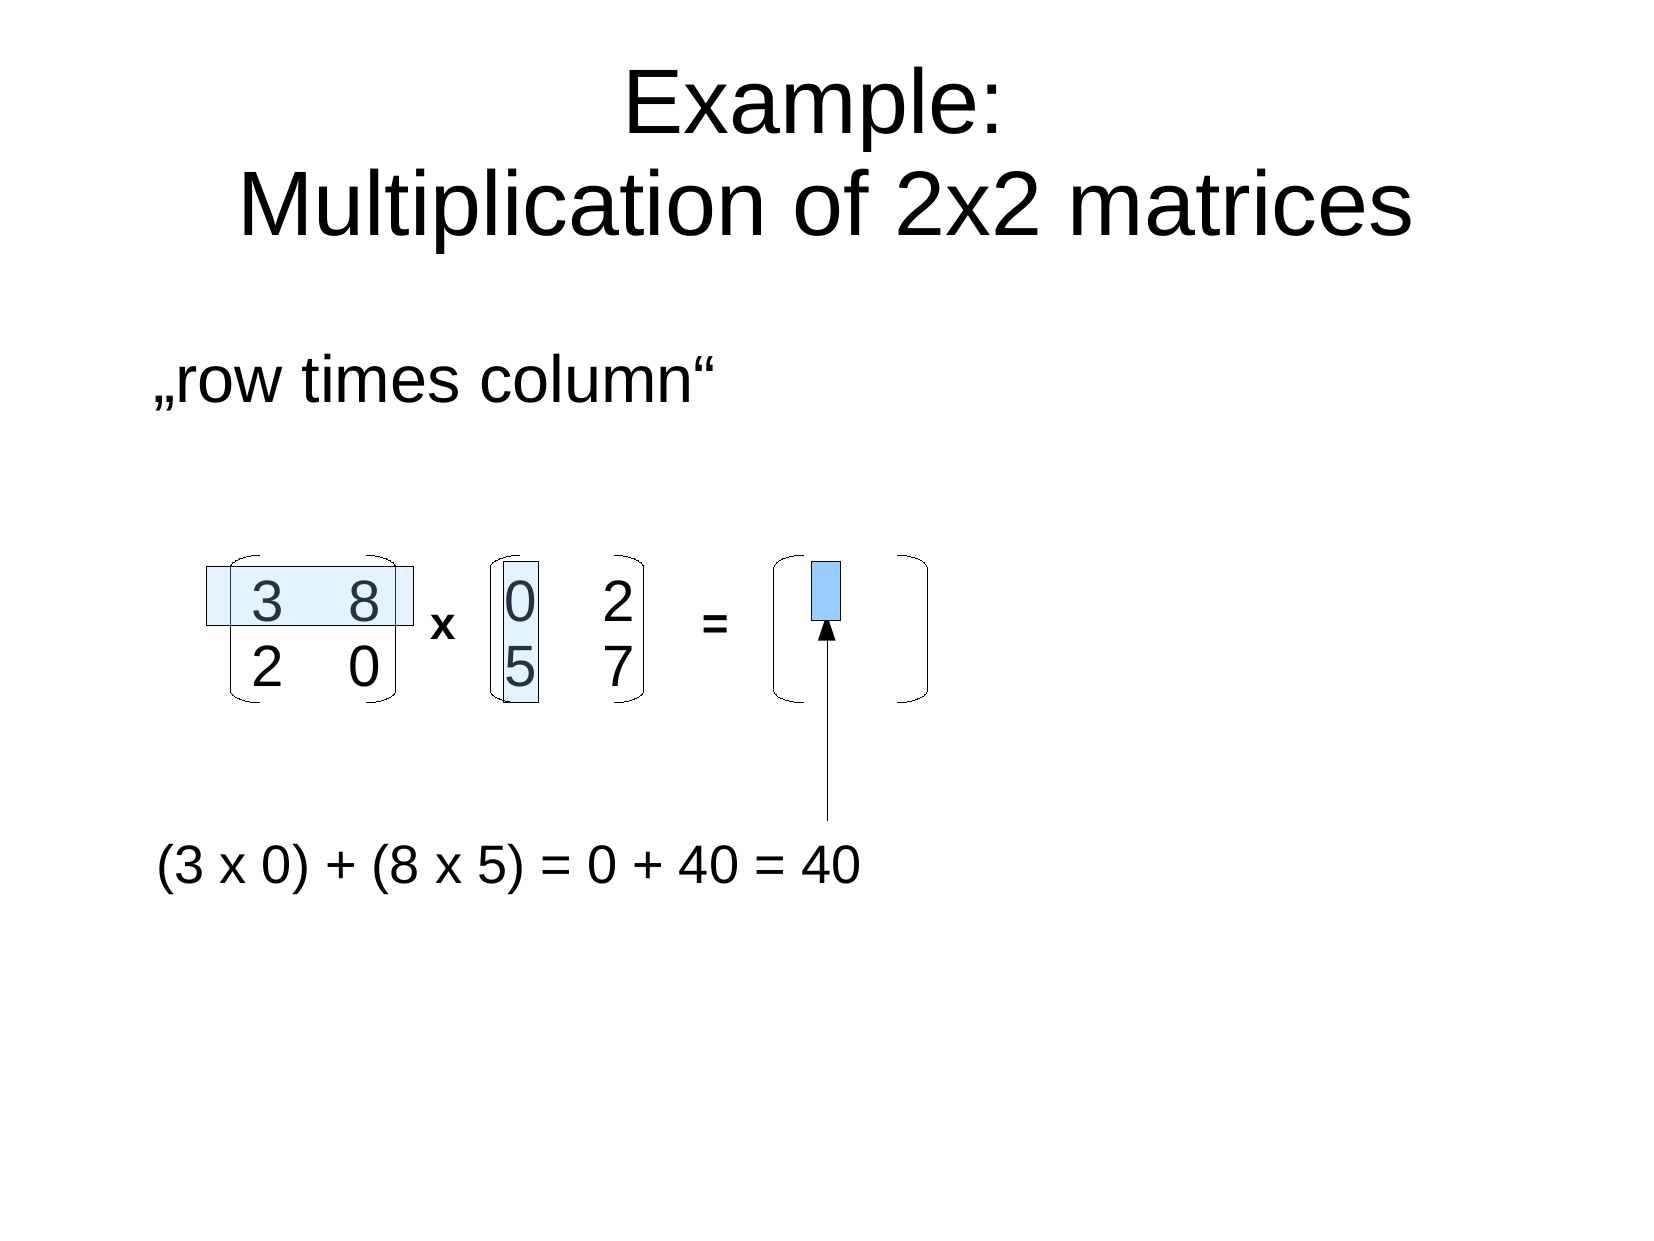

# Example: Multiplication of 2x2 matrices
„row times column“
3 8
2 0
0 2
5 7
x
=
(3 x 0) + (8 x 5) = 0 + 40 = 40